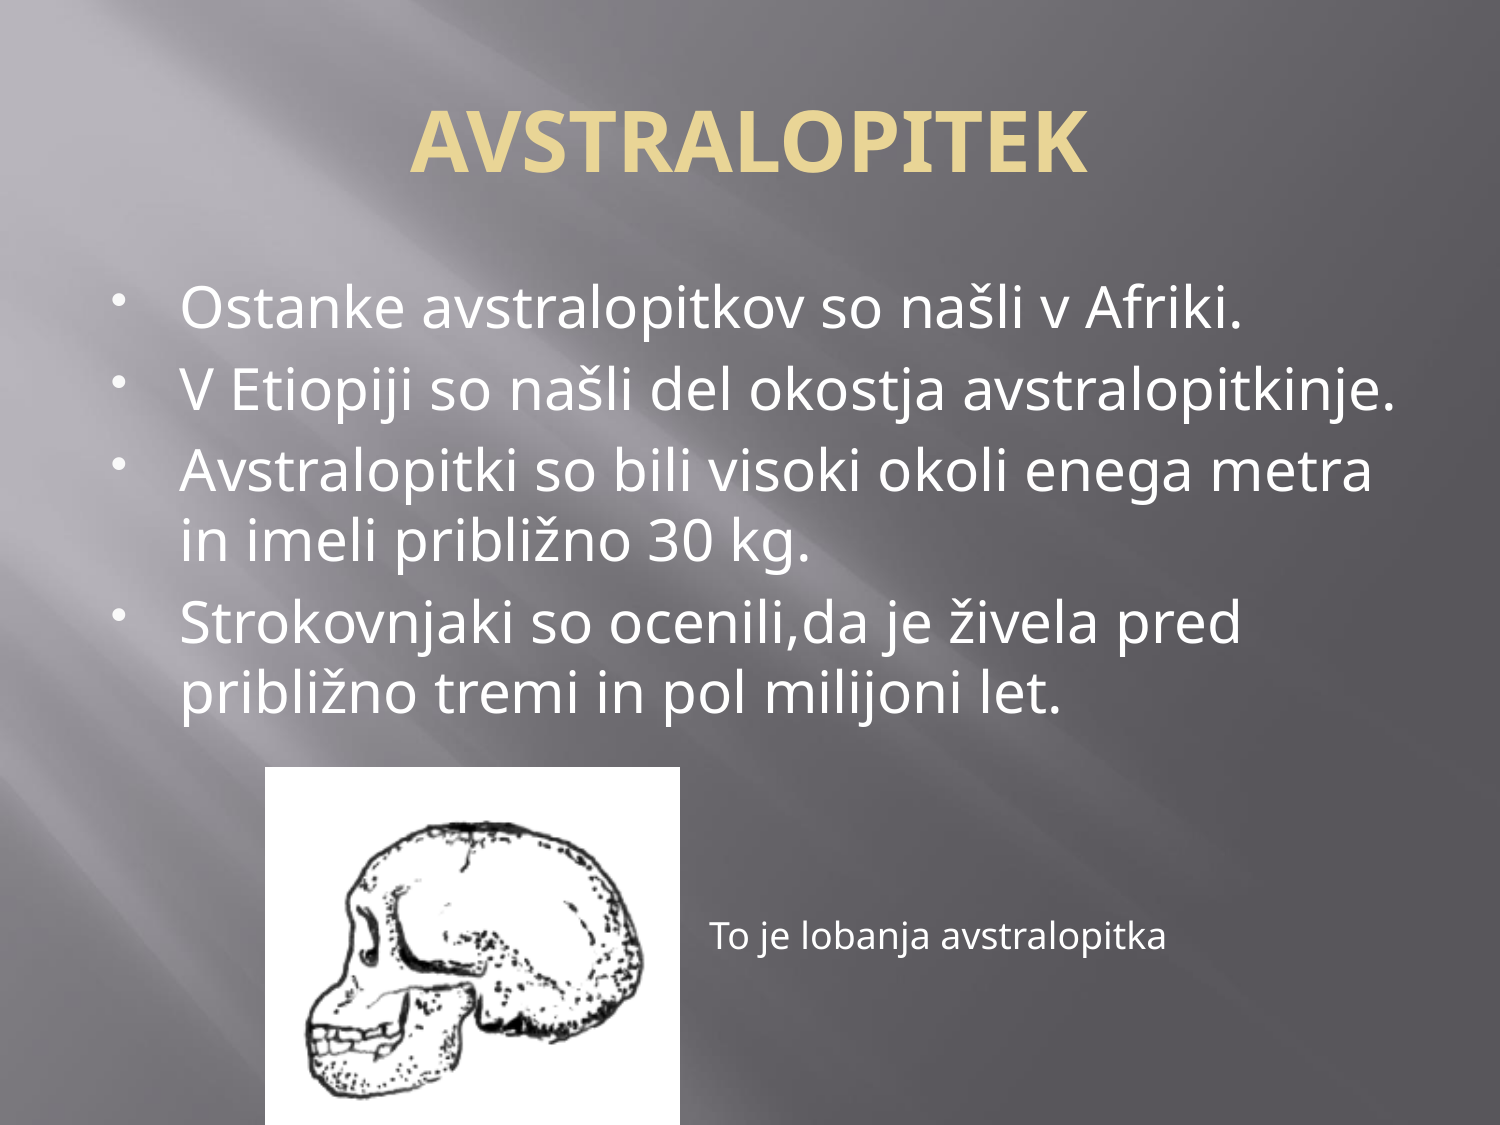

# AVSTRALOPITEK
Ostanke avstralopitkov so našli v Afriki.
V Etiopiji so našli del okostja avstralopitkinje.
Avstralopitki so bili visoki okoli enega metra in imeli približno 30 kg.
Strokovnjaki so ocenili,da je živela pred približno tremi in pol milijoni let.
To je lobanja avstralopitka